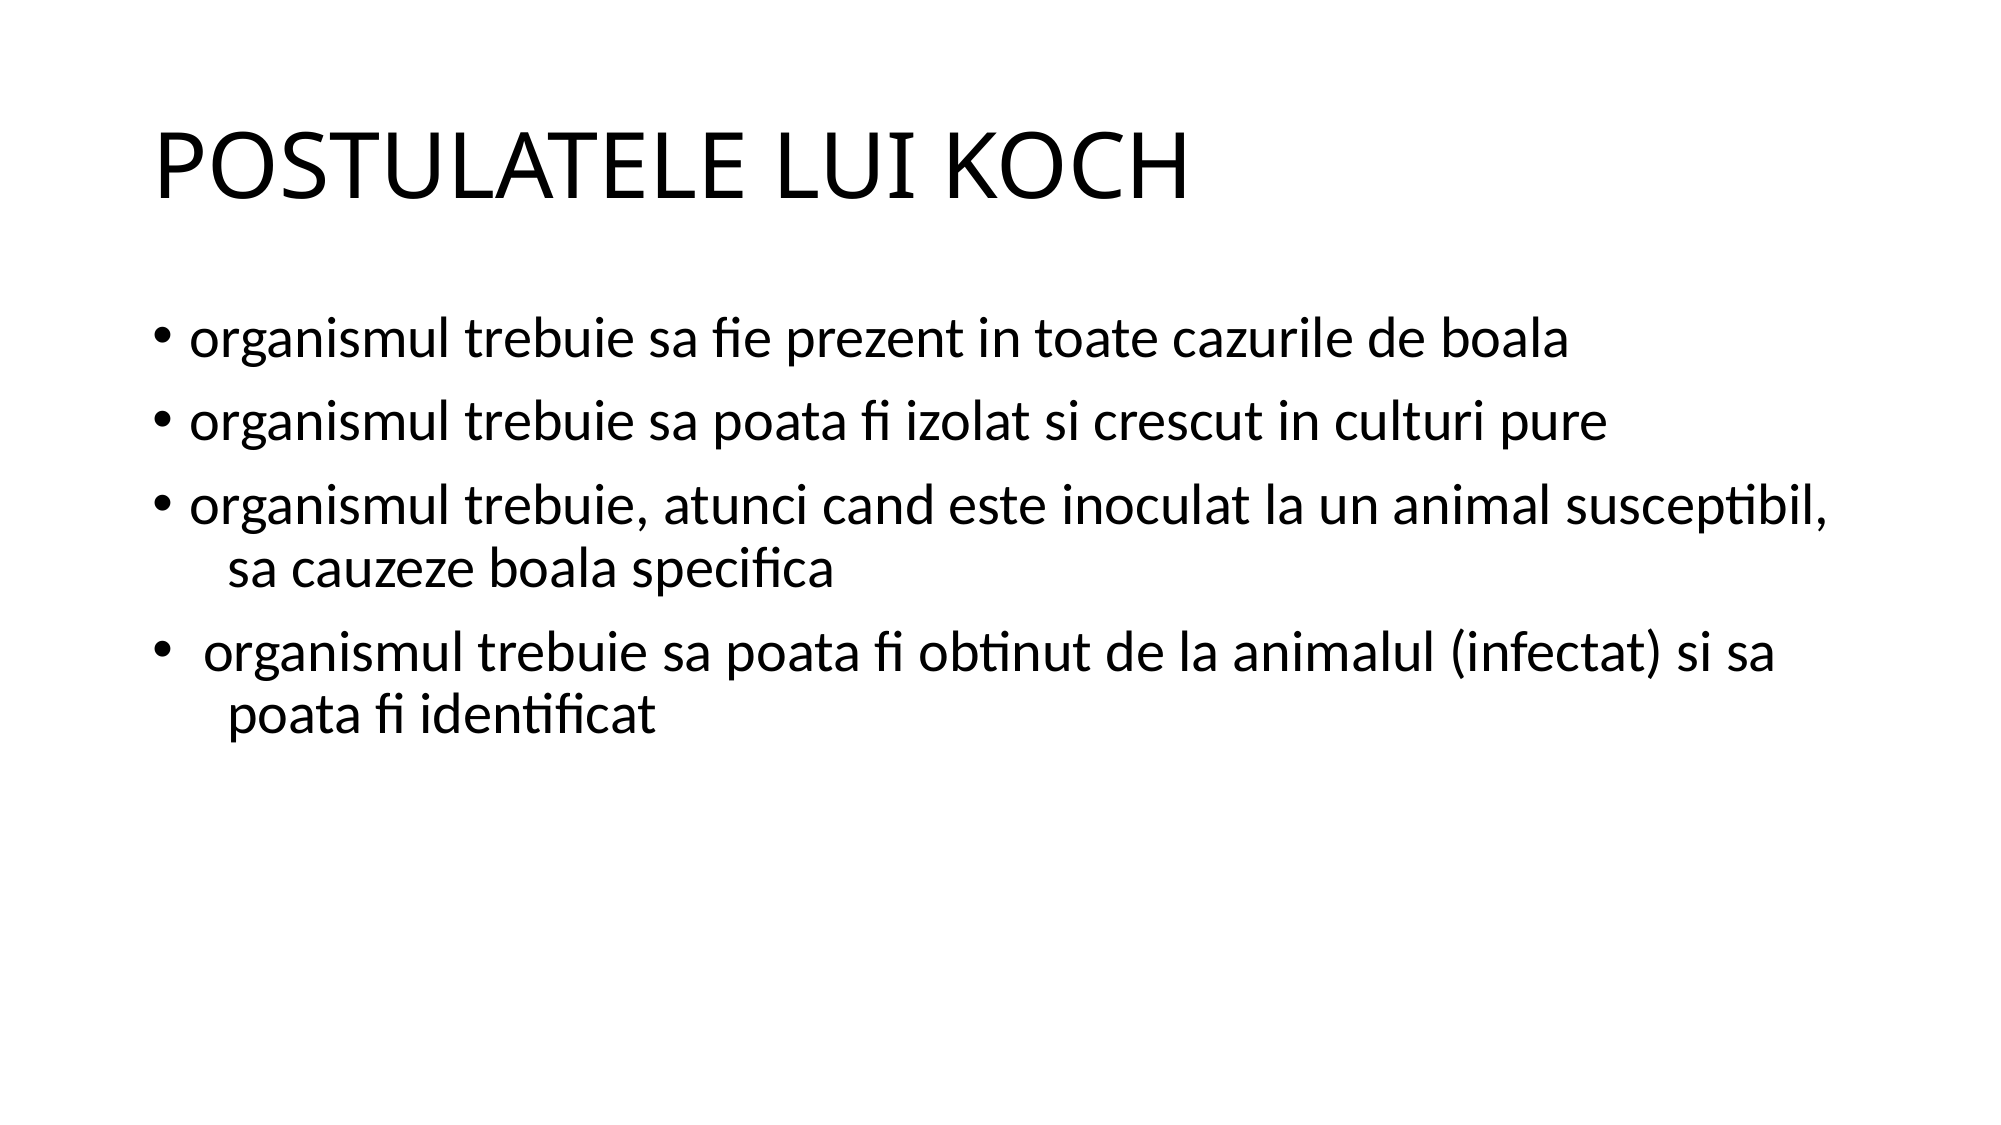

# POSTULATELE LUI KOCH
organismul trebuie sa fie prezent in toate cazurile de boala
organismul trebuie sa poata fi izolat si crescut in culturi pure
organismul trebuie, atunci cand este inoculat la un animal susceptibil, sa cauzeze boala specifica
 organismul trebuie sa poata fi obtinut de la animalul (infectat) si sa poata fi identificat